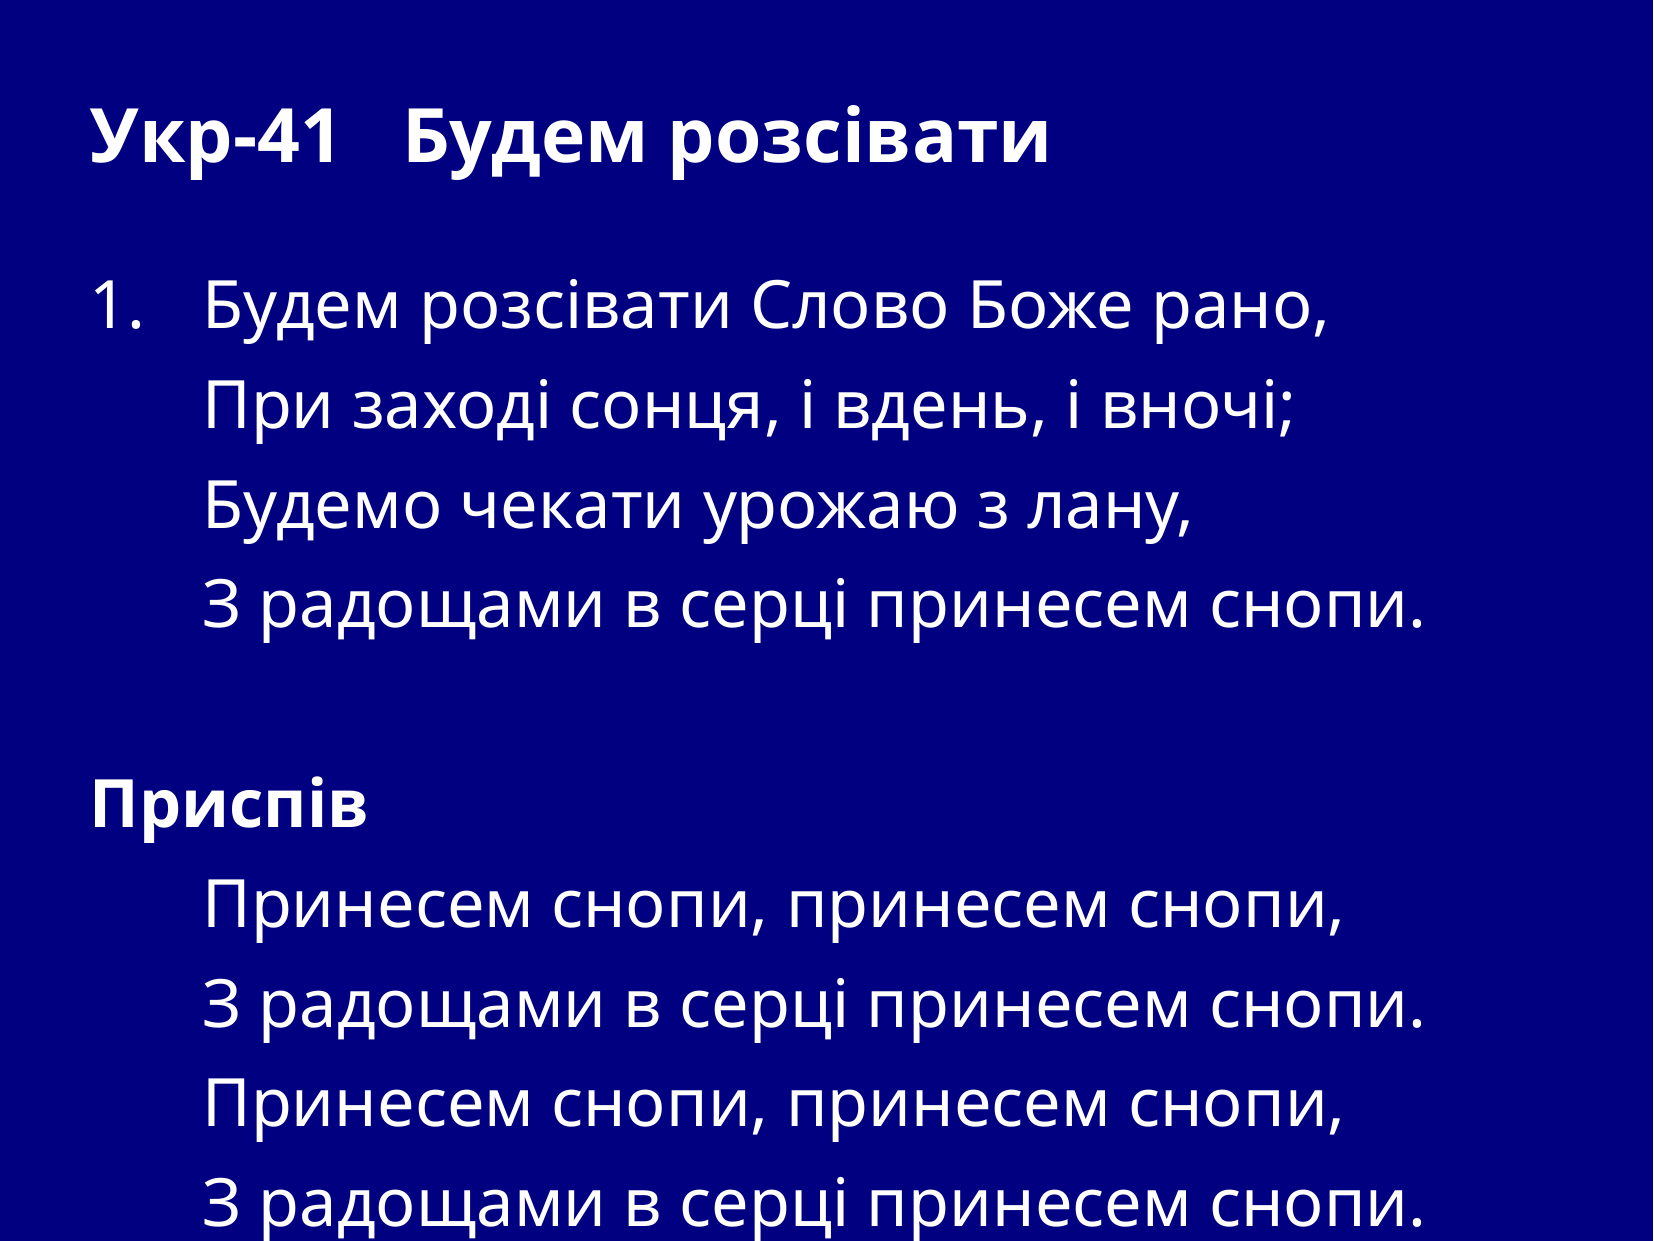

Укр-41 Будем розсівати
1.	Будем розсівати Слово Боже рано,
	При заході сонця, і вдень, і вночі;
	Будемо чекати урожаю з лану,
	З радощами в серці принесем снопи.
Приспів
	Принесем снопи, принесем снопи,
	З радощами в серці принесем снопи.
	Принесем снопи, принесем снопи,
	З радощами в серці принесем снопи.